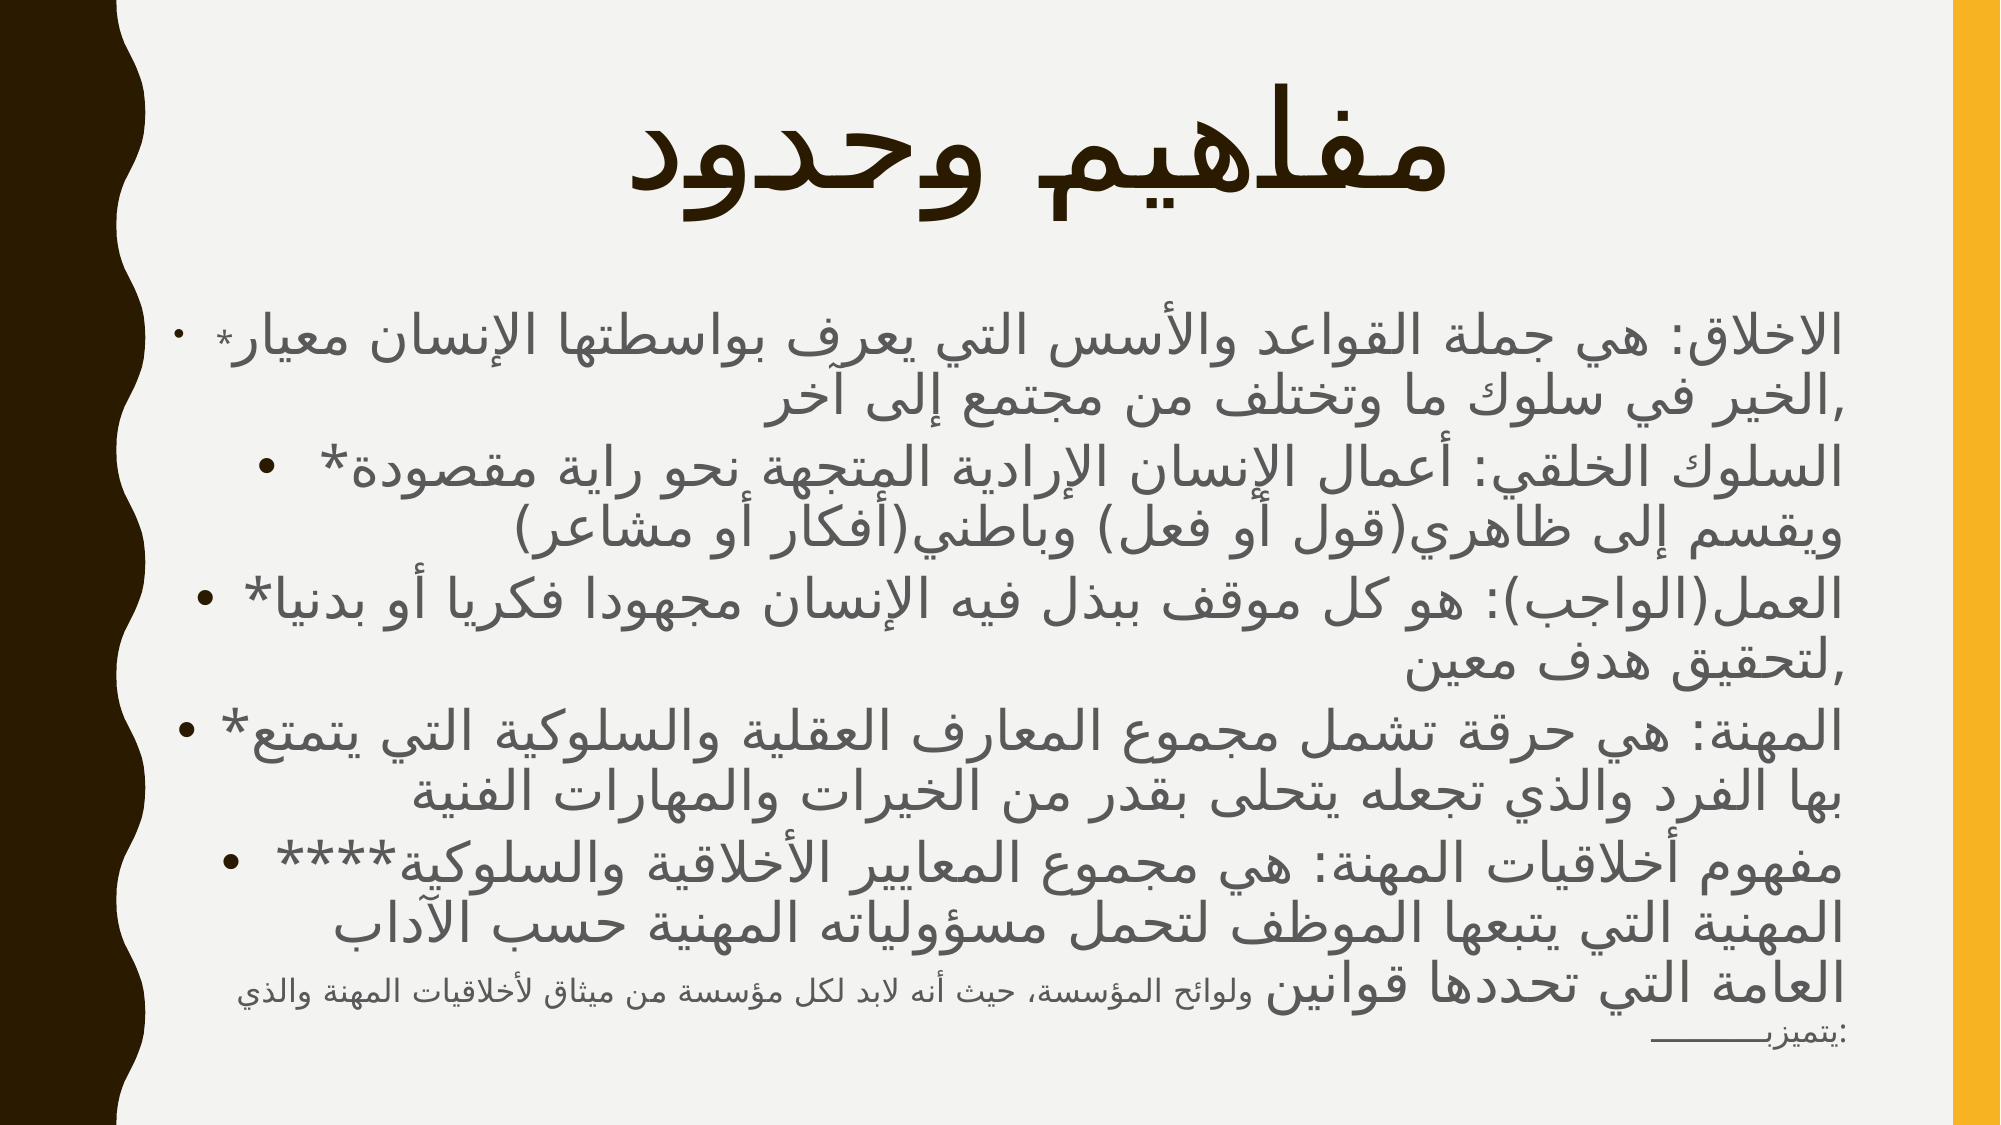

# مفاهيم وحدود
*الاخلاق: هي جملة القواعد والأسس التي يعرف بواسطتها الإنسان معيار الخير في سلوك ما وتختلف من مجتمع إلى آخر,
*السلوك الخلقي: أعمال الإنسان الإرادية المتجهة نحو راية مقصودة ويقسم إلى ظاهري(قول أو فعل) وباطني(أفكار أو مشاعر)
*العمل(الواجب): هو كل موقف ببذل فيه الإنسان مجهودا فكريا أو بدنيا لتحقيق هدف معين,
*المهنة: هي حرقة تشمل مجموع المعارف العقلية والسلوكية التي يتمتع بها الفرد والذي تجعله يتحلى بقدر من الخيرات والمهارات الفنية
****مفهوم أخلاقيات المهنة: هي مجموع المعايير الأخلاقية والسلوكية المهنية التي يتبعها الموظف لتحمل مسؤولياته المهنية حسب الآداب العامة التي تحددها قوانين ولوائح المؤسسة، حيث أنه لابد لكل مؤسسة من ميثاق لأخلاقيات المهنة والذي يتميزبــــــــــــ: